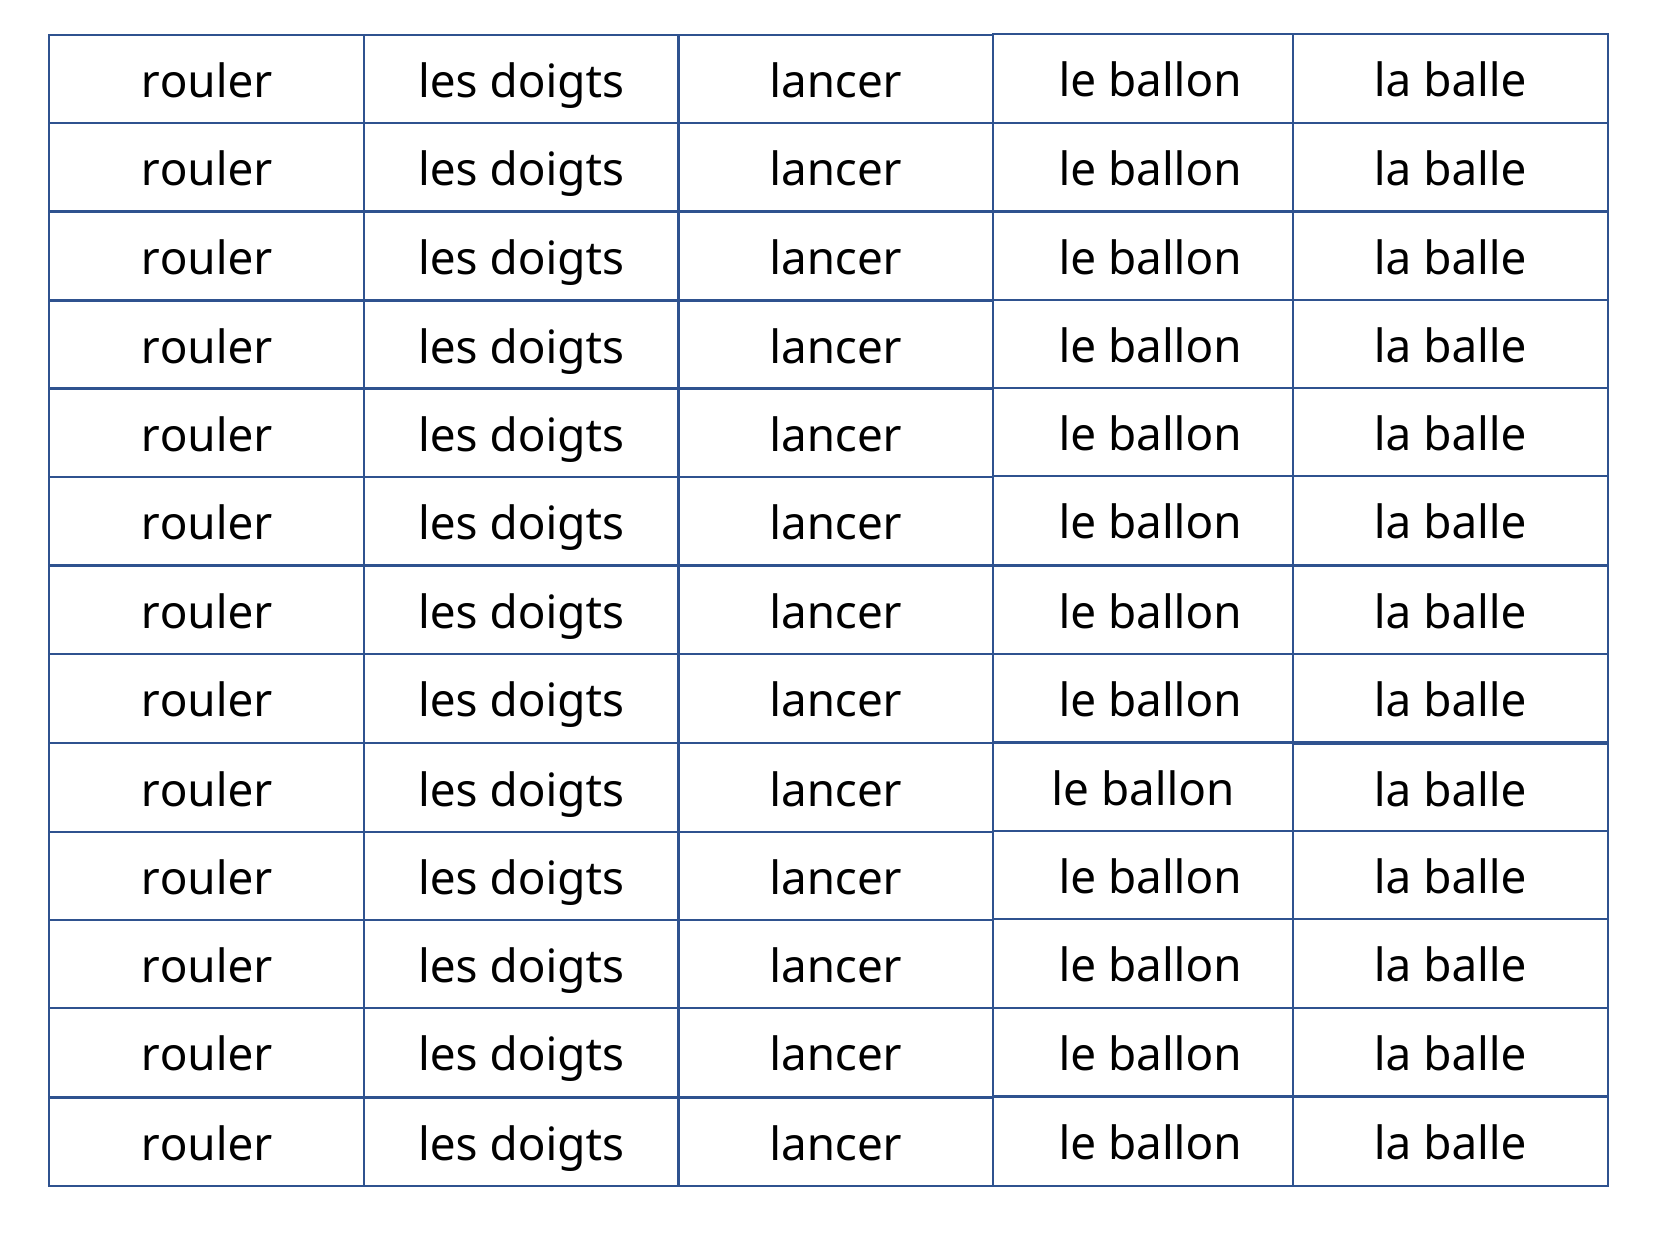

le ballon
la balle
rouler
les doigts
lancer
le ballon
la balle
rouler
les doigts
lancer
le ballon
la balle
rouler
les doigts
lancer
le ballon
la balle
rouler
les doigts
lancer
le ballon
la balle
rouler
les doigts
lancer
le ballon
la balle
rouler
les doigts
lancer
le ballon
la balle
rouler
les doigts
lancer
le ballon
la balle
rouler
les doigts
lancer
le ballon
rouler
les doigts
lancer
la balle
le ballon
la balle
rouler
les doigts
lancer
le ballon
la balle
rouler
les doigts
lancer
le ballon
la balle
rouler
les doigts
lancer
le ballon
la balle
rouler
les doigts
lancer